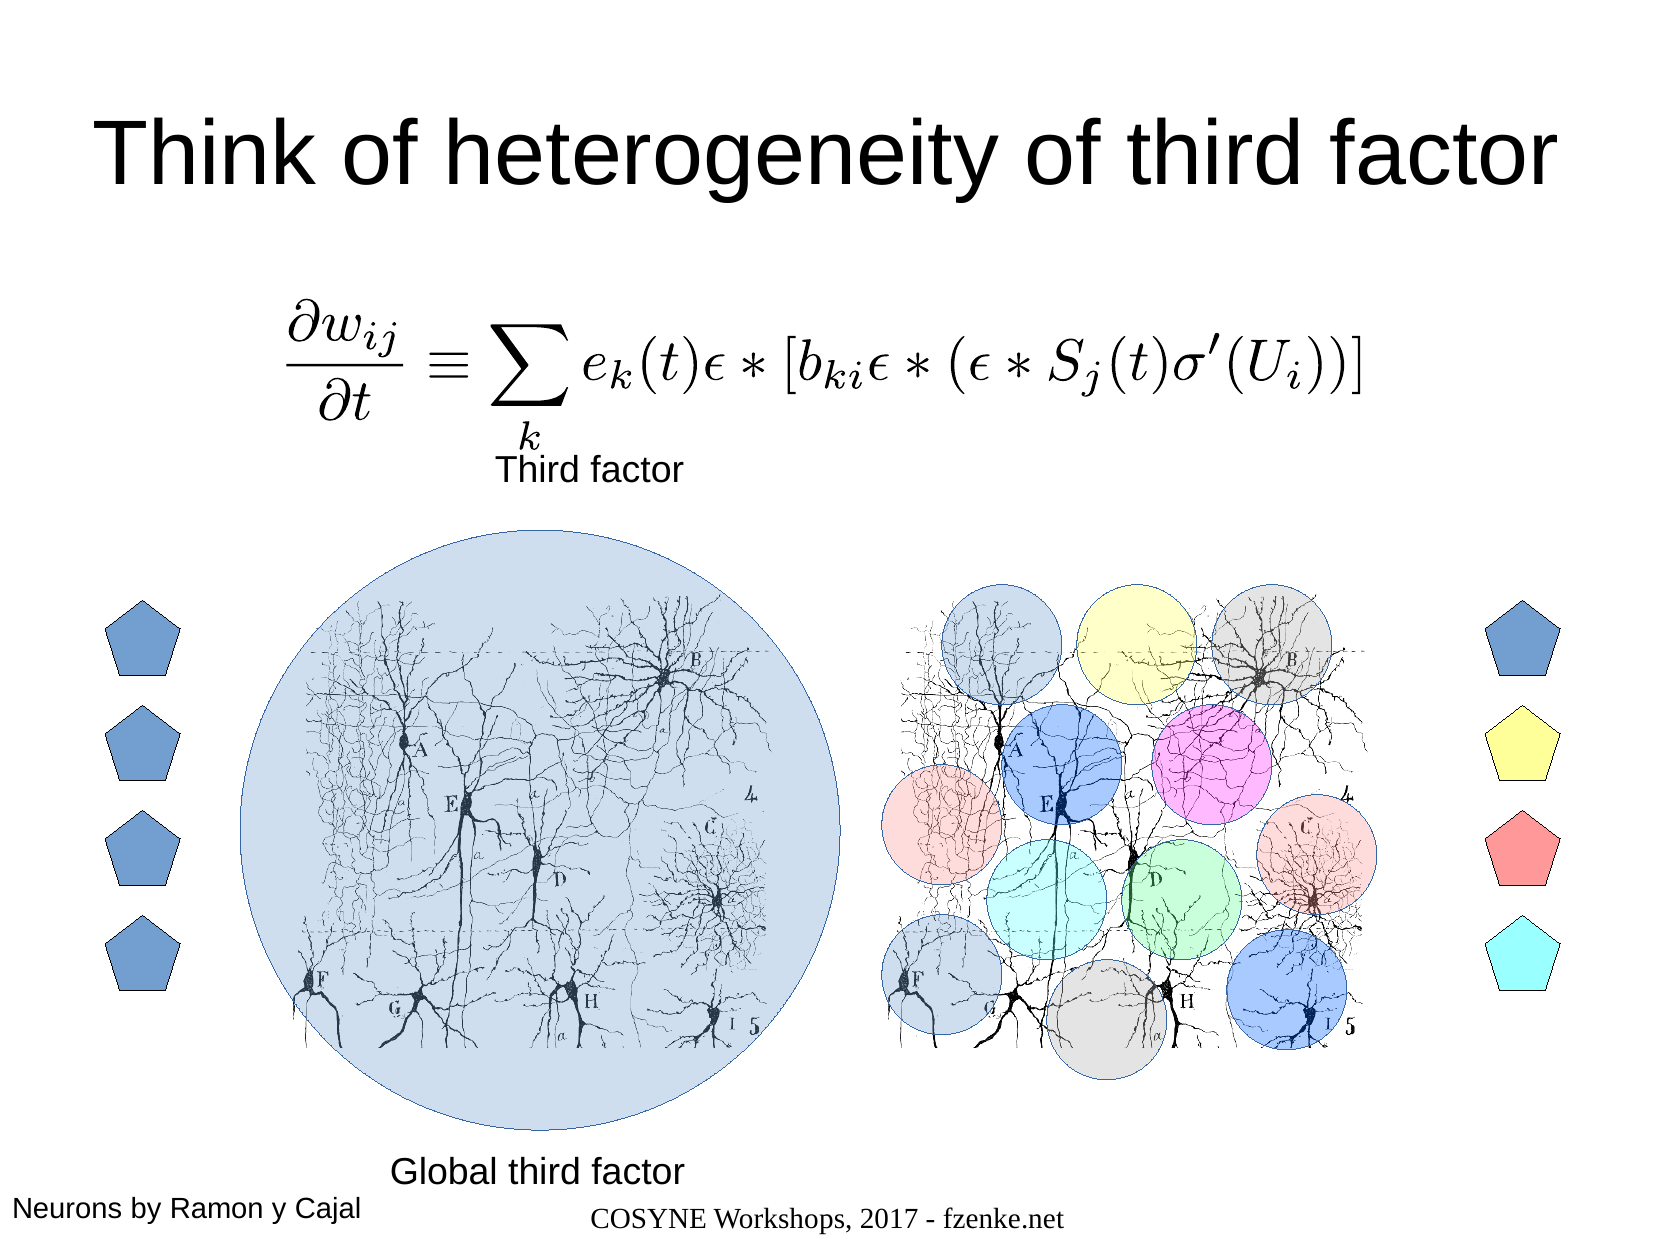

# Think of heterogeneity of third factor
Third factor
Global third factor
Neurons by Ramon y Cajal
COSYNE Workshops, 2017 - fzenke.net